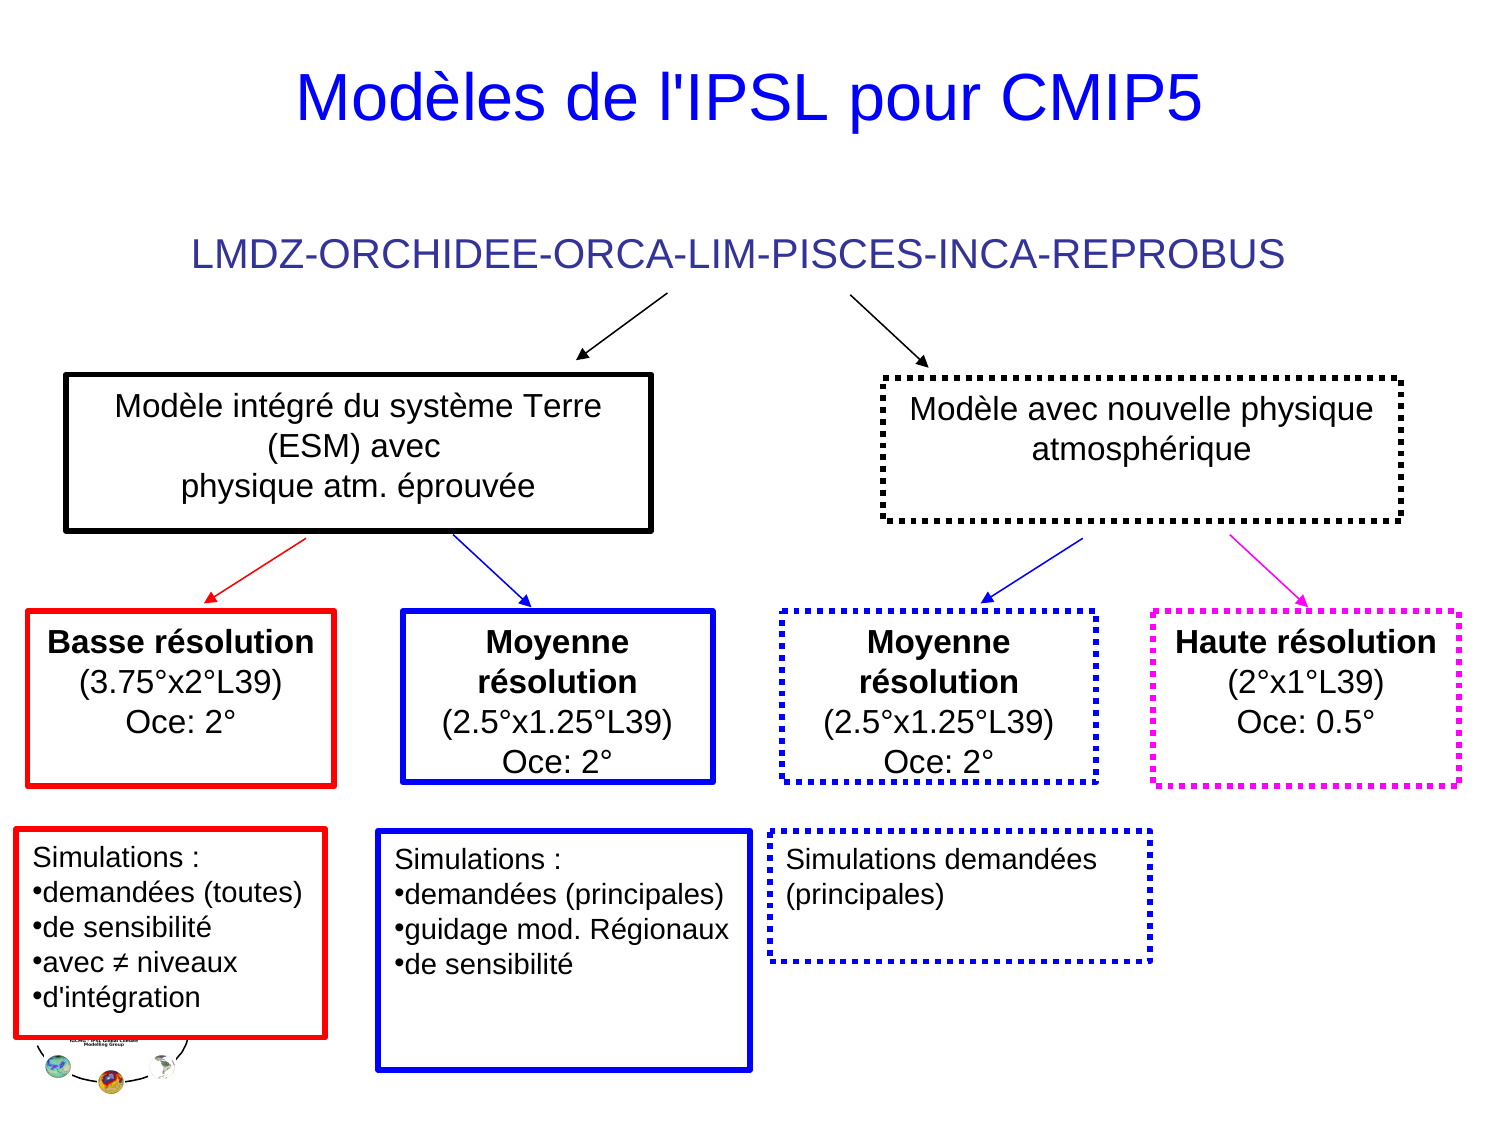

# Modèles de l'IPSL pour CMIP5
LMDZ-ORCHIDEE-ORCA-LIM-PISCES-INCA-REPROBUS
Modèle intégré du système Terre (ESM) avec
physique atm. éprouvée
Modèle avec nouvelle physique
atmosphérique
Basse résolution (3.75°x2°L39)
Oce: 2°
Moyenne résolution (2.5°x1.25°L39)
Oce: 2°
Moyenne résolution (2.5°x1.25°L39)
Oce: 2°
Haute résolution (2°x1°L39)
Oce: 0.5°
Simulations :
demandées (toutes)
de sensibilité
avec ≠ niveaux
d'intégration
Simulations :
demandées (principales)
guidage mod. Régionaux
de sensibilité
Simulations demandées (principales)